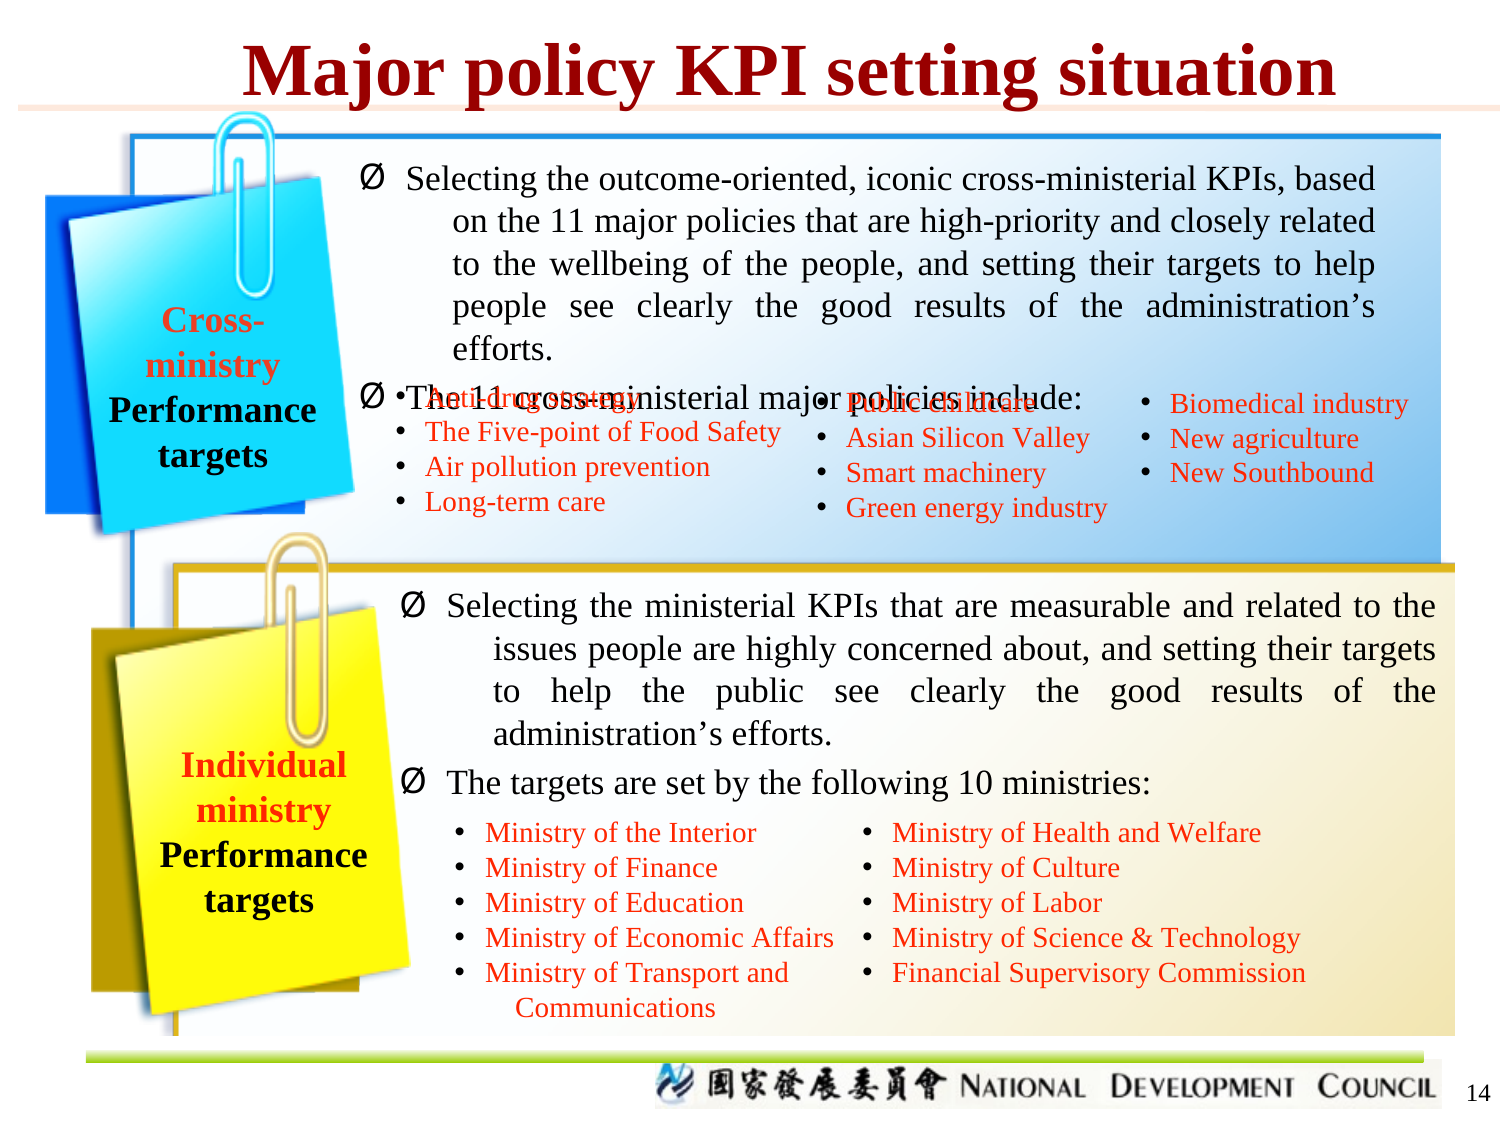

Major policy KPI setting situation
Selecting the outcome-oriented, iconic cross-ministerial KPIs, based on the 11 major policies that are high-priority and closely related to the wellbeing of the people, and setting their targets to help people see clearly the good results of the administration’s efforts.
The 11 cross-ministerial major policies include:
Cross-ministry
Performance targets
Anti-drug strategy
The Five-point of Food Safety
Air pollution prevention
Long-term care
Public childcare
Asian Silicon Valley
Smart machinery
Green energy industry
Biomedical industry
New agriculture
New Southbound
Selecting the ministerial KPIs that are measurable and related to the issues people are highly concerned about, and setting their targets to help the public see clearly the good results of the administration’s efforts.
The targets are set by the following 10 ministries:
Ministry of the Interior
Ministry of Finance
Ministry of Education
Ministry of Economic Affairs
Ministry of Transport and
Communications
Individual ministry
Performance targets
Ministry of Health and Welfare
Ministry of Culture
Ministry of Labor
Ministry of Science & Technology
Financial Supervisory Commission